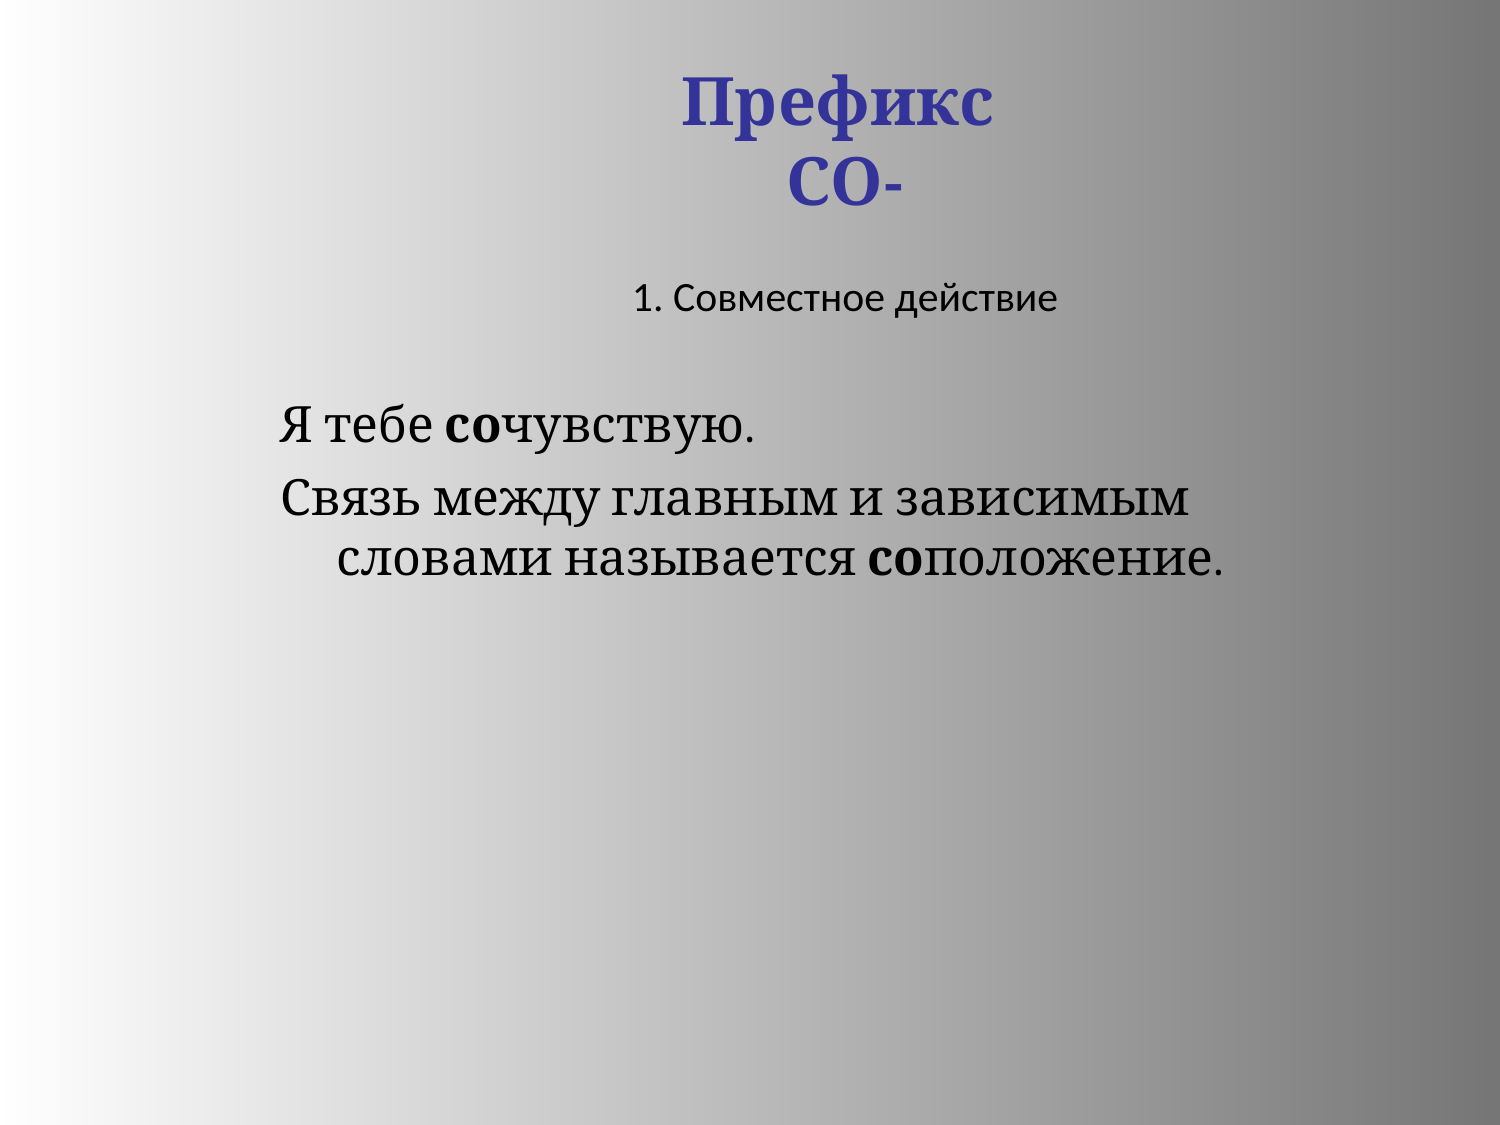

# Префикс СО-
1. Совместное действие
Я тебе сочувствую.
Связь между главным и зависимым словами называется соположение.